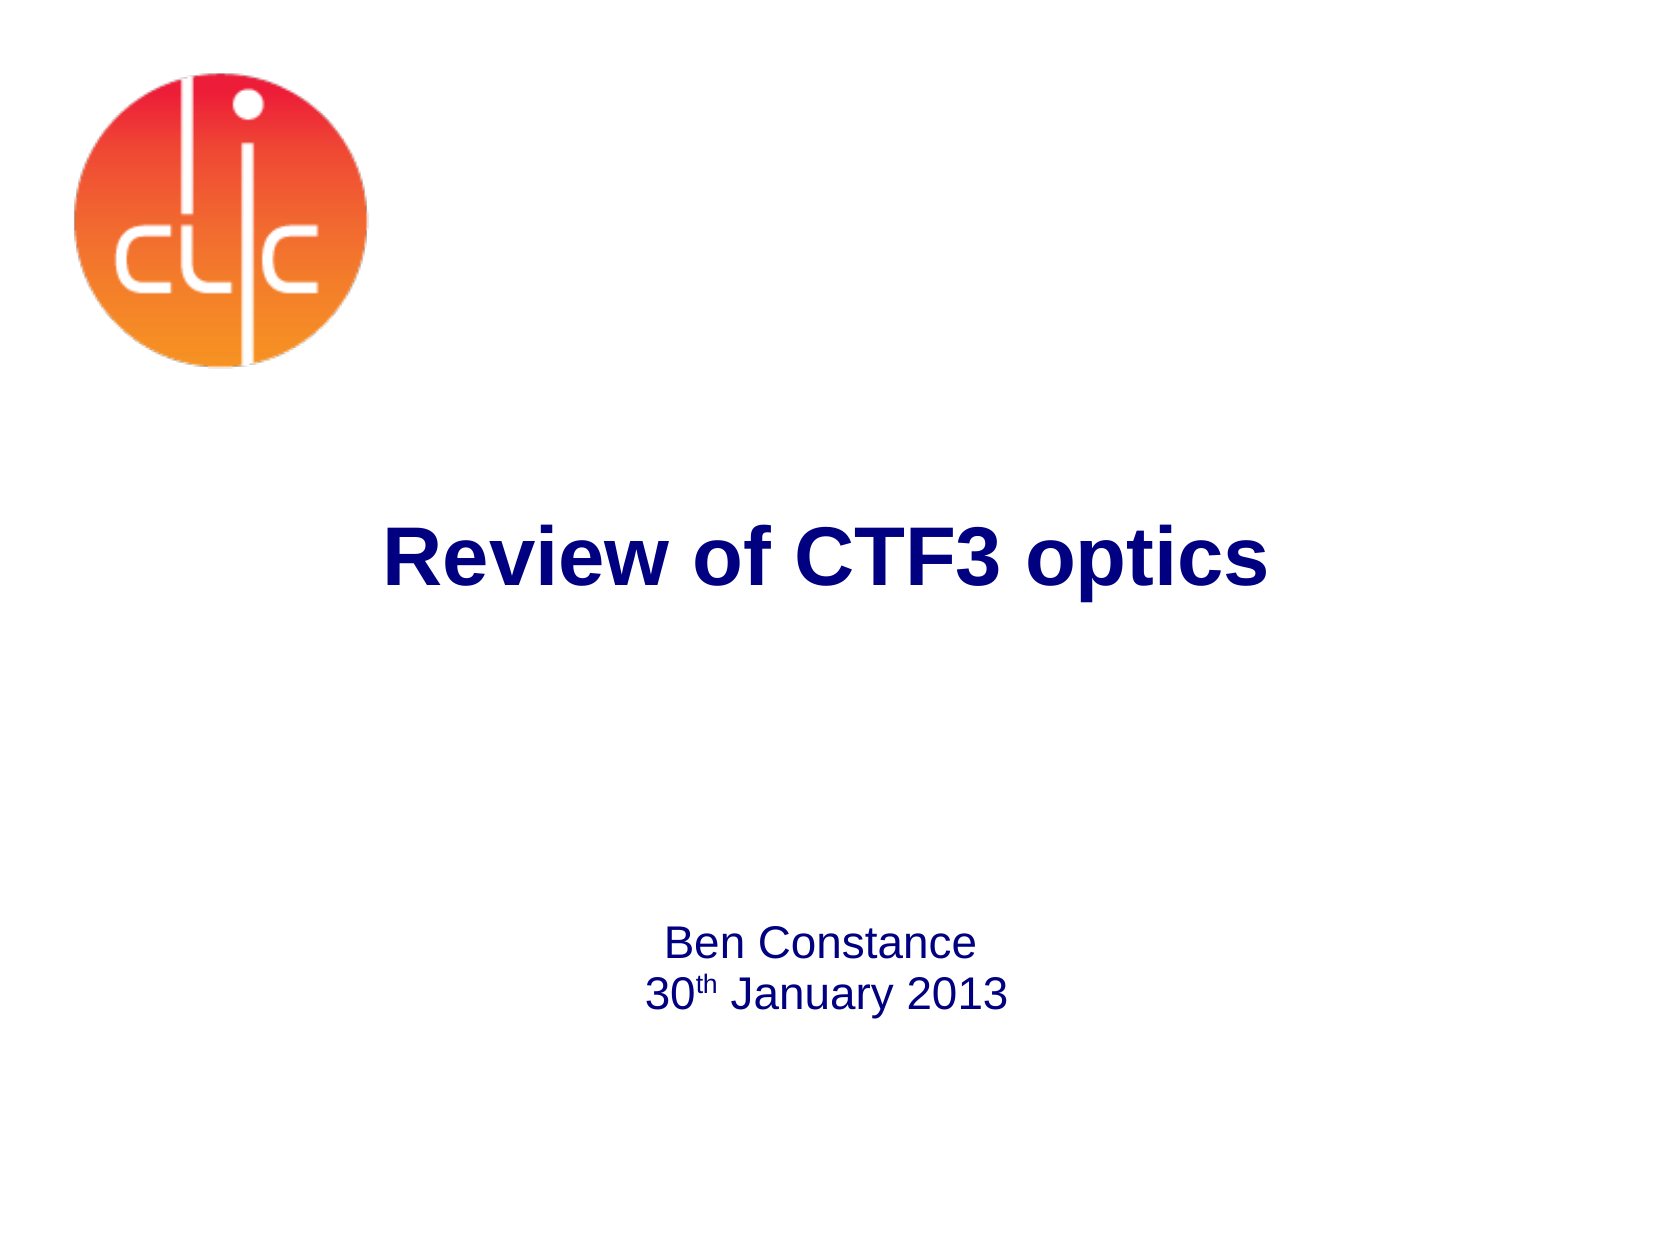

# Review of CTF3 optics
Ben Constance
30th January 2013